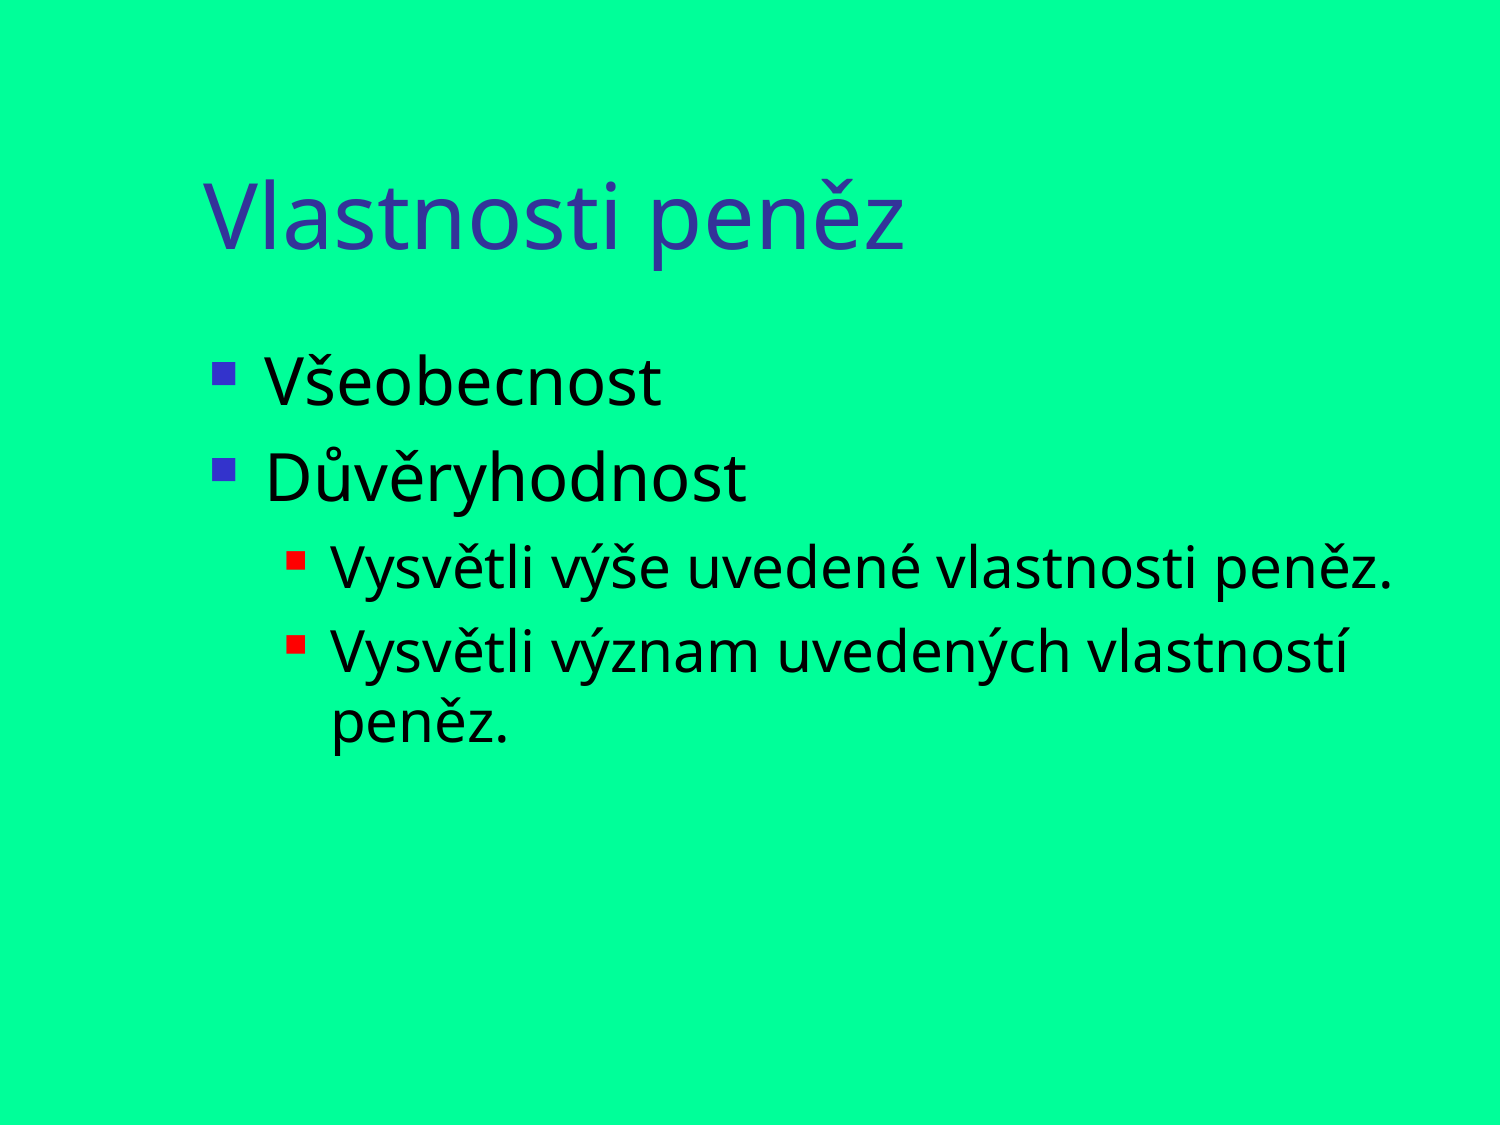

# Vlastnosti peněz
Všeobecnost
Důvěryhodnost
Vysvětli výše uvedené vlastnosti peněz.
Vysvětli význam uvedených vlastností peněz.